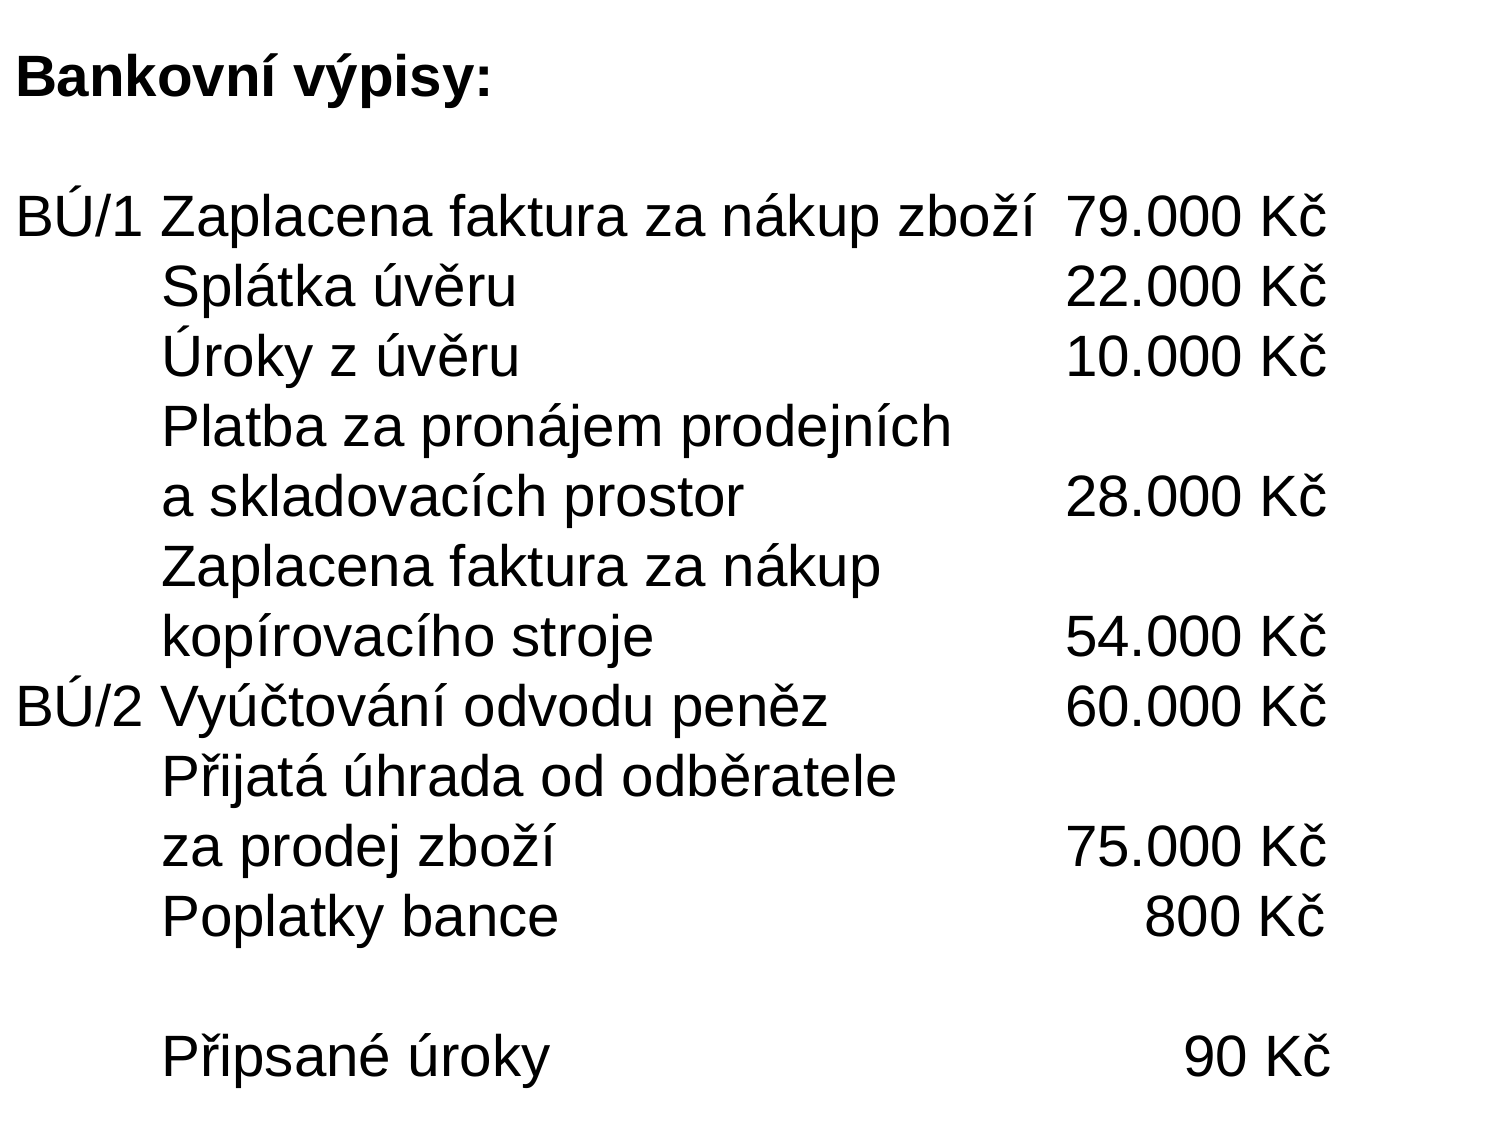

# Bankovní výpisy:
BÚ/1 Zaplacena faktura za nákup zboží 	79.000 Kč
 Splátka úvěru 	22.000 Kč
 Úroky z úvěru 	10.000 Kč
 Platba za pronájem prodejních
 a skladovacích prostor 	28.000 Kč
 Zaplacena faktura za nákup
 kopírovacího stroje 	54.000 Kč
BÚ/2 Vyúčtování odvodu peněz 	60.000 Kč
 Přijatá úhrada od odběratele
 za prodej zboží 	75.000 Kč
 Poplatky bance 800 Kč
 Připsané úroky 90 Kč